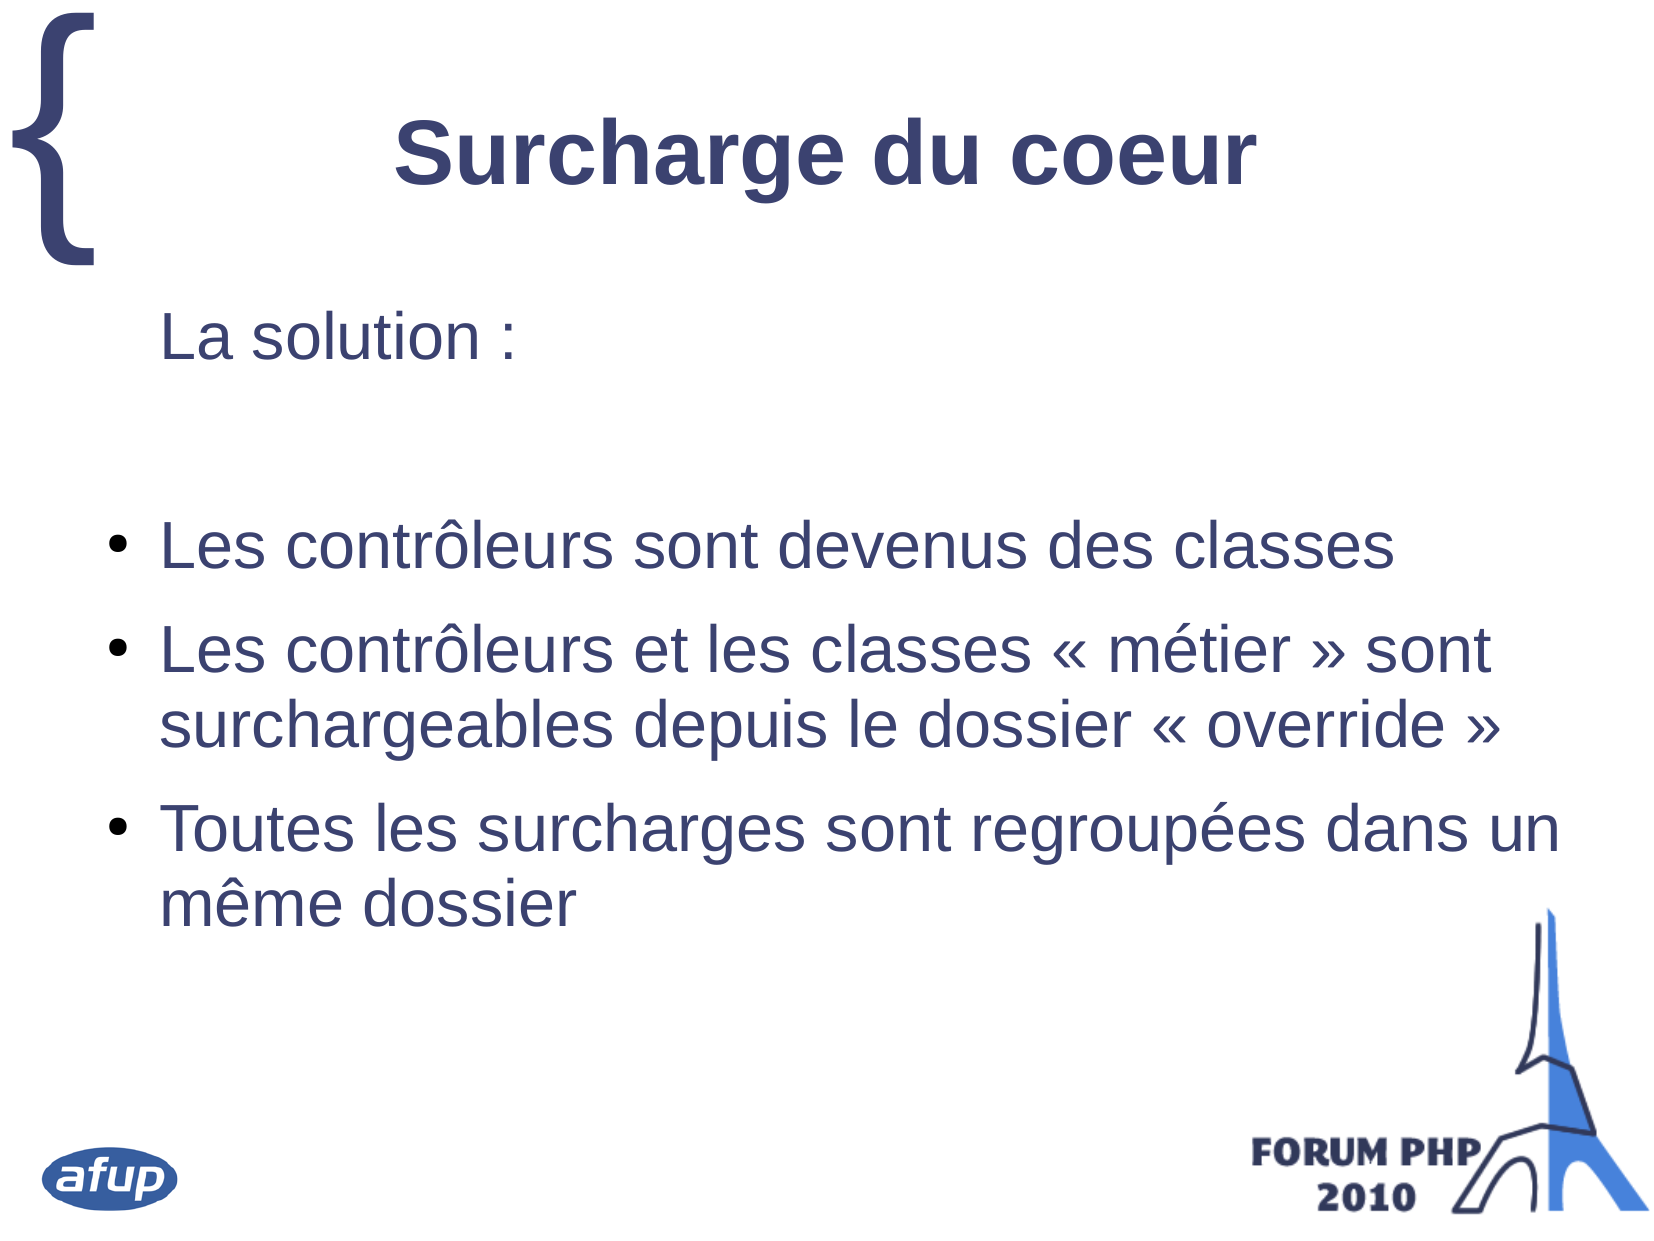

# Surcharge du coeur
La solution :
Les contrôleurs sont devenus des classes
Les contrôleurs et les classes « métier » sont surchargeables depuis le dossier « override »
Toutes les surcharges sont regroupées dans un même dossier